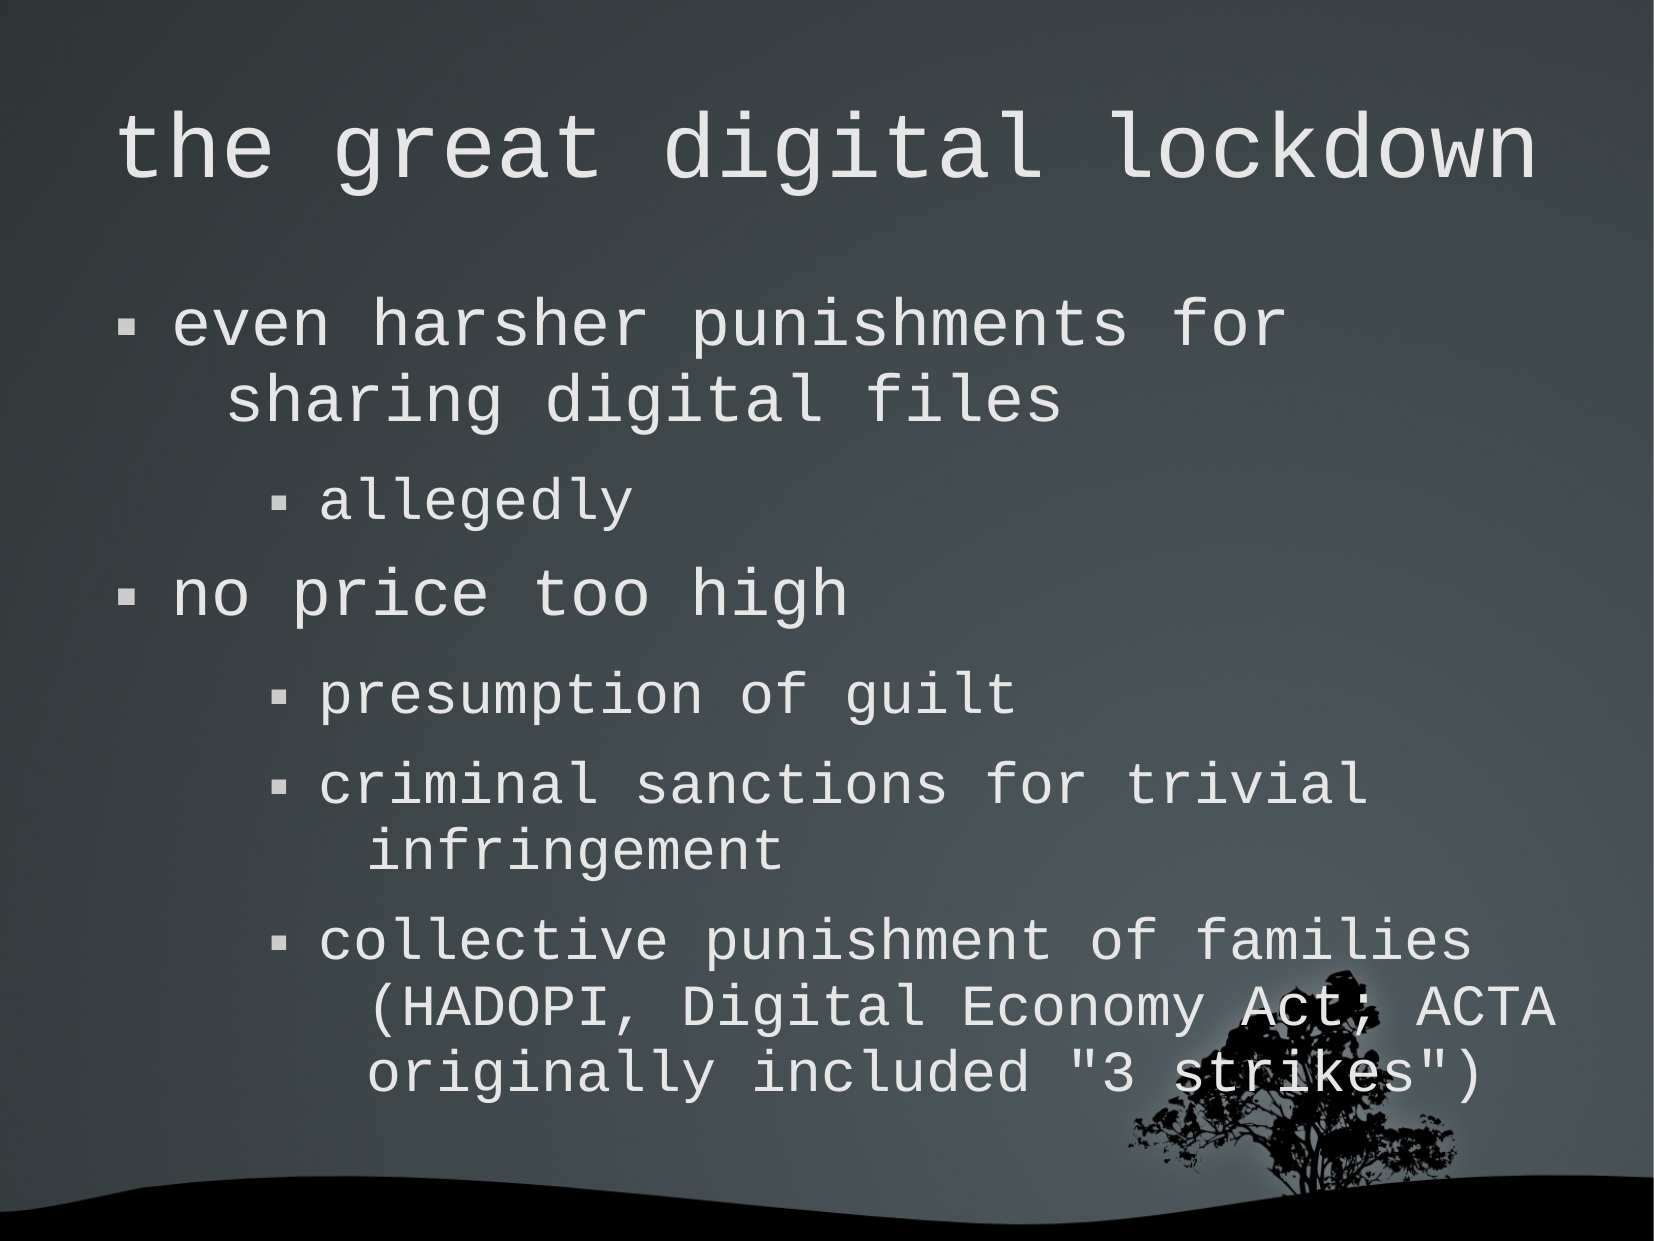

# the great digital lockdown
even harsher punishments for sharing digital files
allegedly
no price too high
presumption of guilt
criminal sanctions for trivial infringement
collective punishment of families (HADOPI, Digital Economy Act; ACTA originally included "3 strikes")